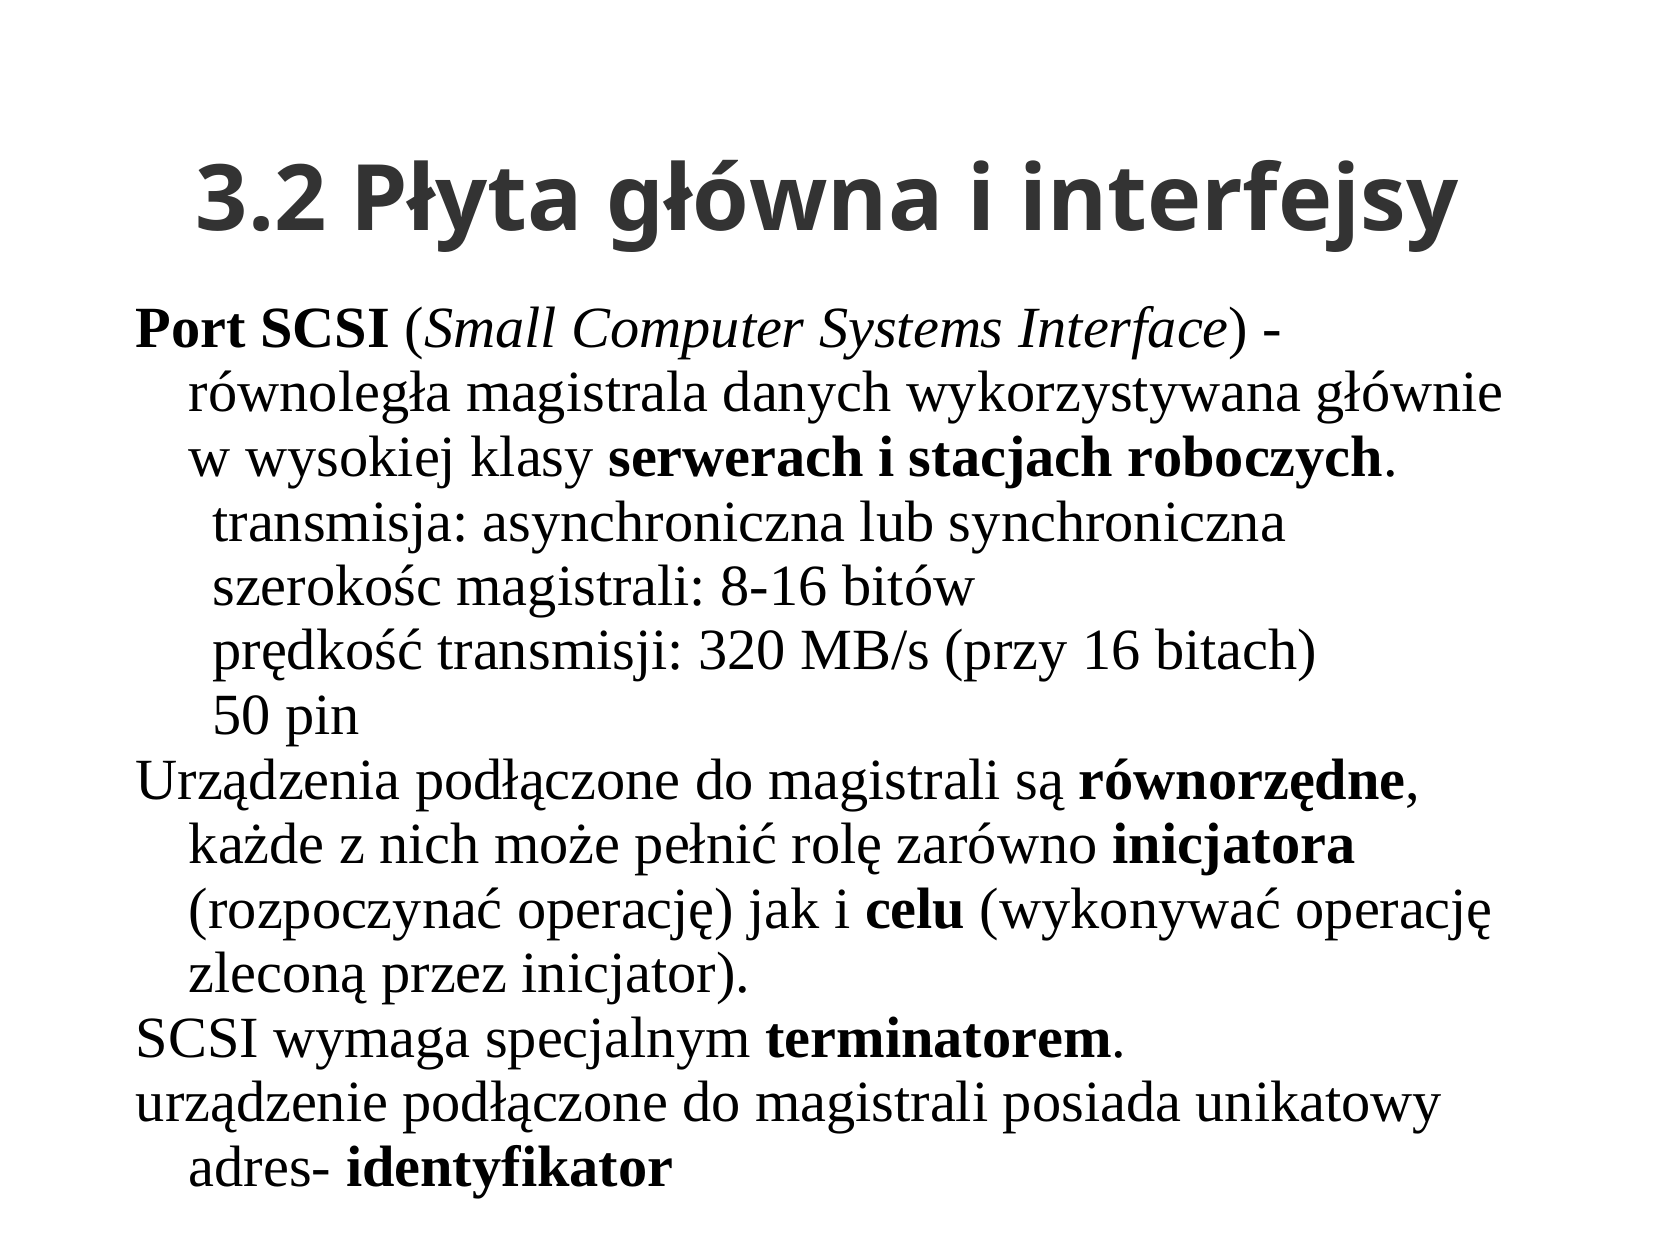

# 3.2 Płyta główna i interfejsy
Port SCSI (Small Computer Systems Interface) - równoległa magistrala danych wykorzystywana głównie w wysokiej klasy serwerach i stacjach roboczych.
transmisja: asynchroniczna lub synchroniczna
szerokośc magistrali: 8-16 bitów
prędkość transmisji: 320 MB/s (przy 16 bitach)
50 pin
Urządzenia podłączone do magistrali są równorzędne, każde z nich może pełnić rolę zarówno inicjatora (rozpoczynać operację) jak i celu (wykonywać operację zleconą przez inicjator).
SCSI wymaga specjalnym terminatorem.
urządzenie podłączone do magistrali posiada unikatowy adres- identyfikator